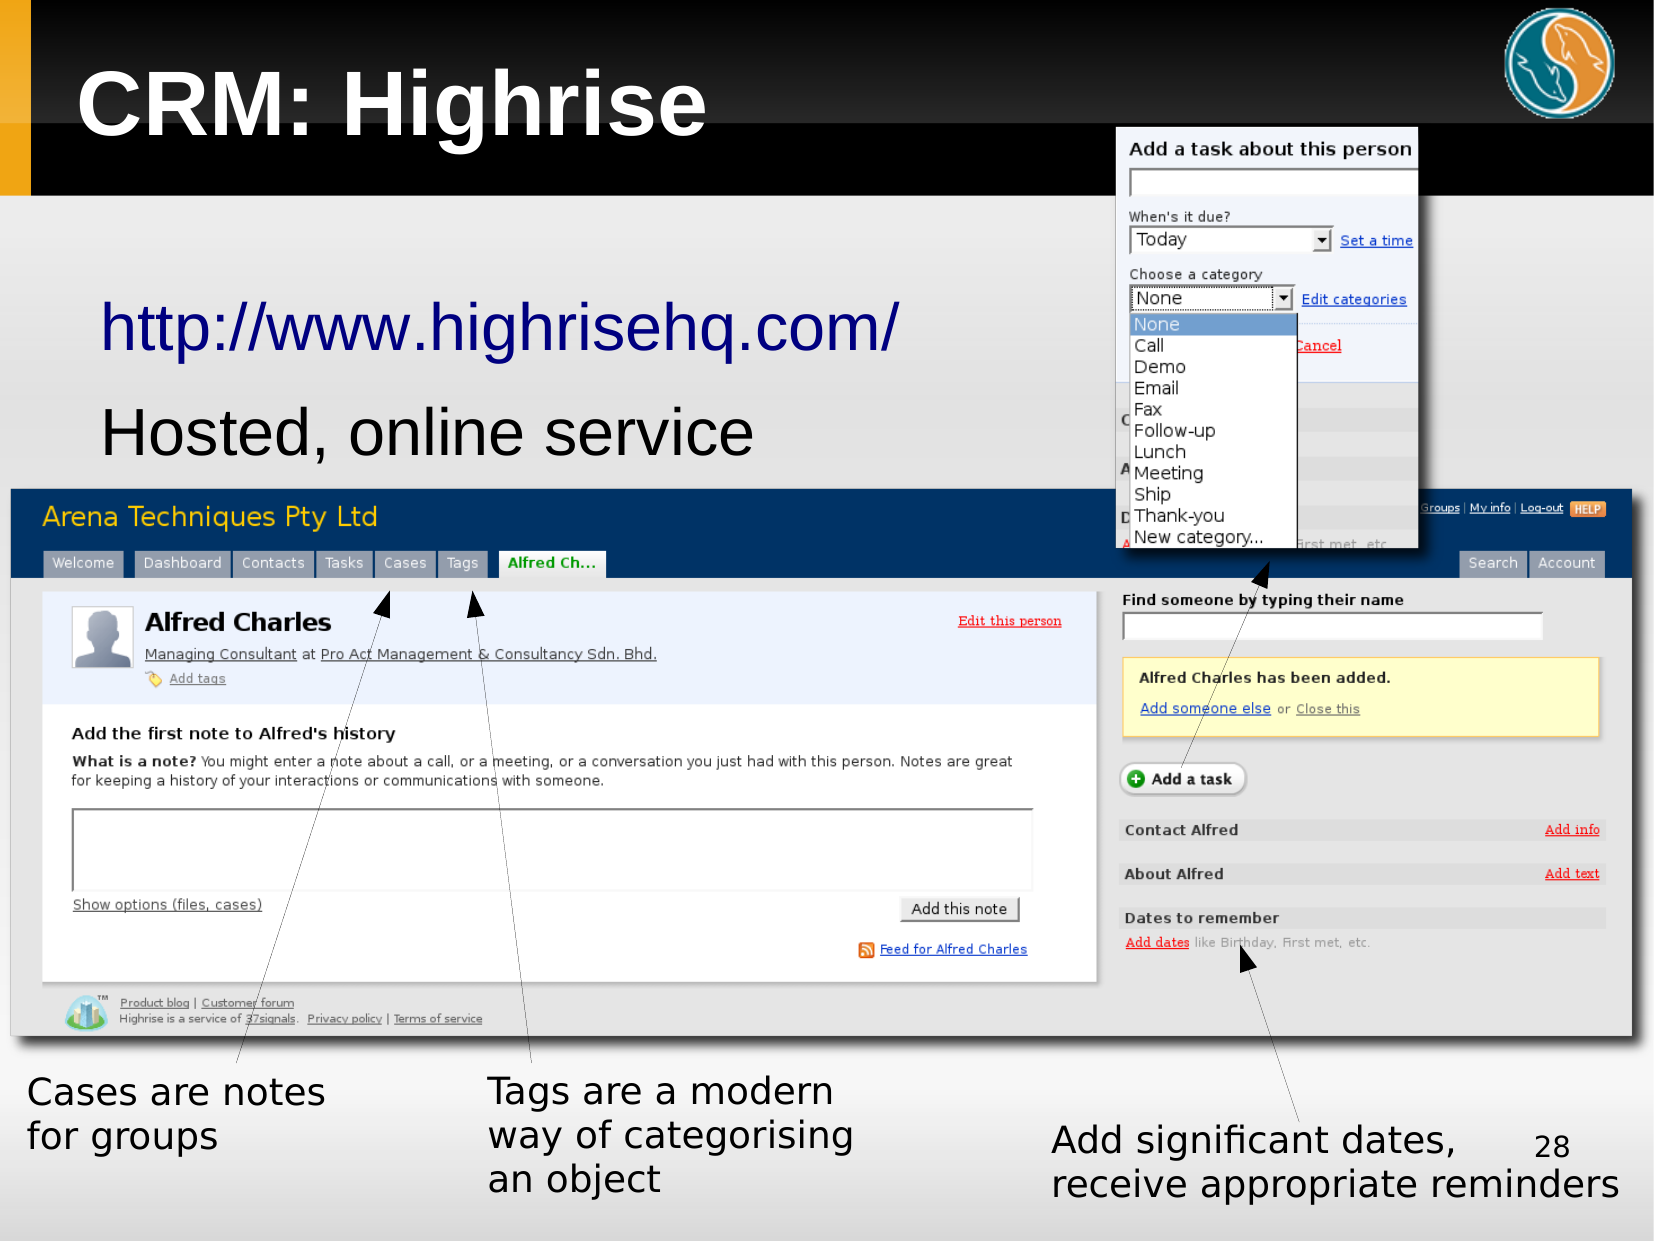

# CRM: Highrise
http://www.highrisehq.com/
Hosted, online service
Tags are a modern
way of categorising
an object
Cases are notes
for groups
Add significant dates,
receive appropriate reminders
28